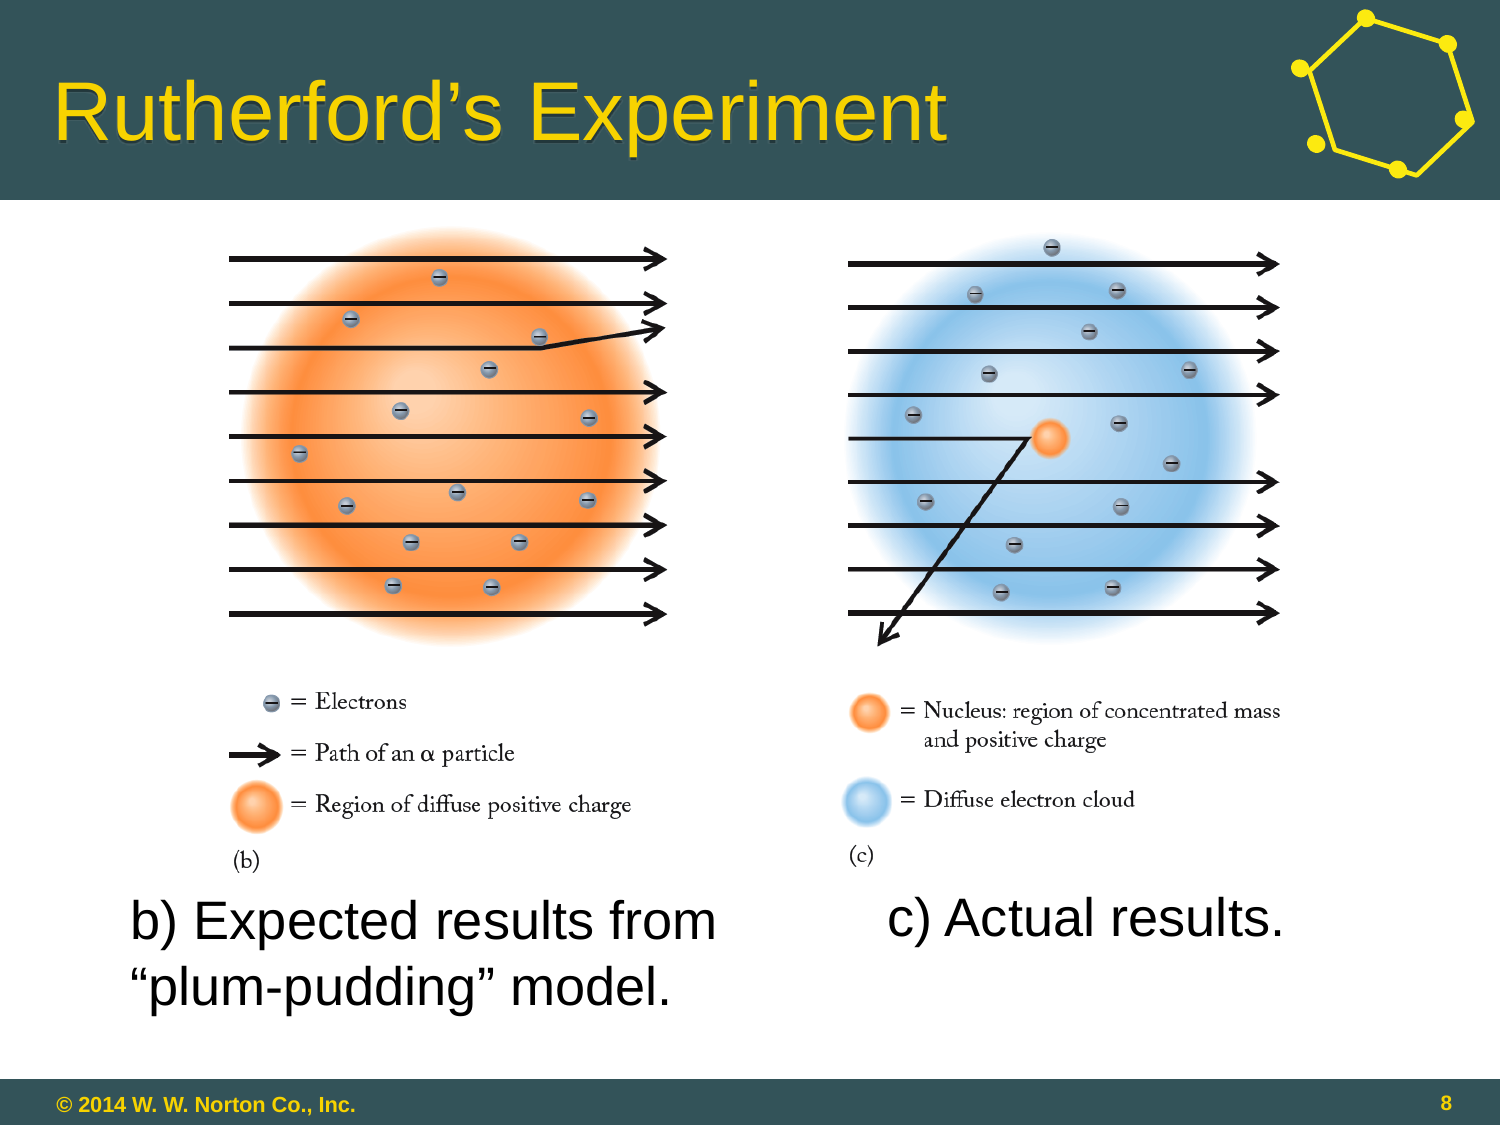

# Rutherford’s Experiment
c) Actual results.
b) Expected results from “plum-pudding” model.